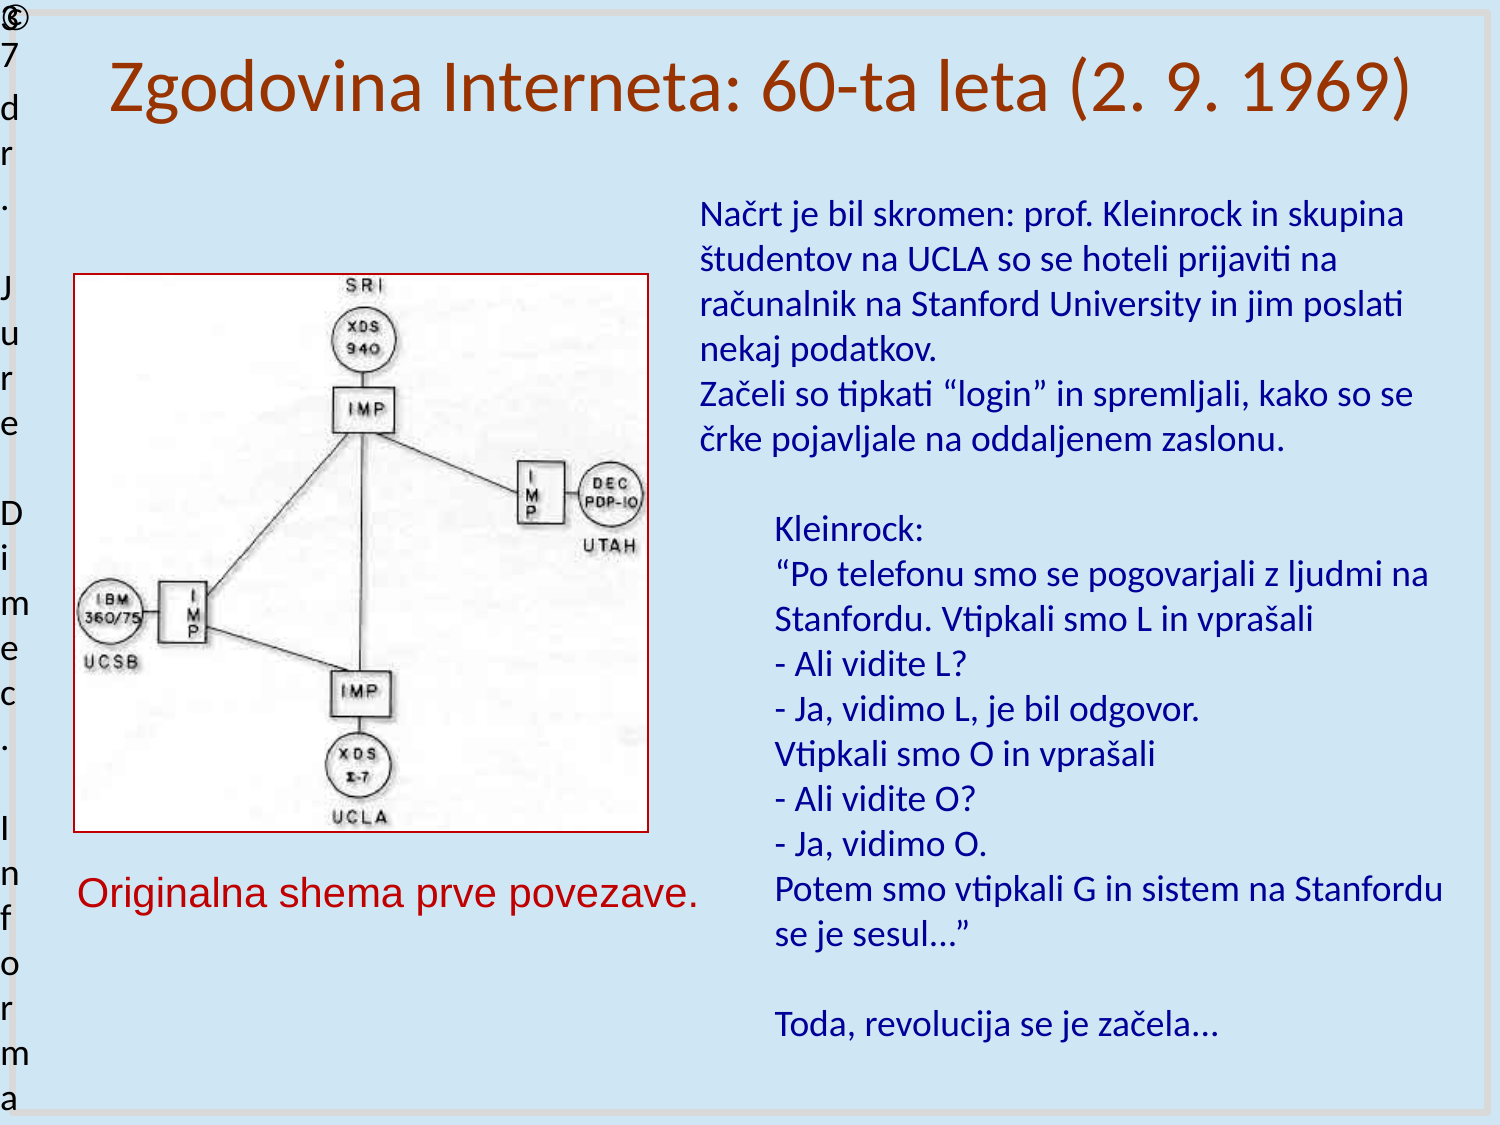

© dr. Jure Dimec. Informacijski viri na Internetu (2012 / 13). Uvod in zgodovina Interneta.
# Zgodovina Interneta: 60-ta leta (2. 9. 1969)
Načrt je bil skromen: prof. Kleinrock in skupina študentov na UCLA so se hoteli prijaviti na računalnik na Stanford University in jim poslati nekaj podatkov.
Začeli so tipkati “login” in spremljali, kako so se črke pojavljale na oddaljenem zaslonu.
Kleinrock:
“Po telefonu smo se pogovarjali z ljudmi na Stanfordu. Vtipkali smo L in vprašali
- Ali vidite L?
- Ja, vidimo L, je bil odgovor.
Vtipkali smo O in vprašali
- Ali vidite O?
- Ja, vidimo O.
Potem smo vtipkali G in sistem na Stanfordu se je sesul...”
Toda, revolucija se je začela...
Originalna shema prve povezave.